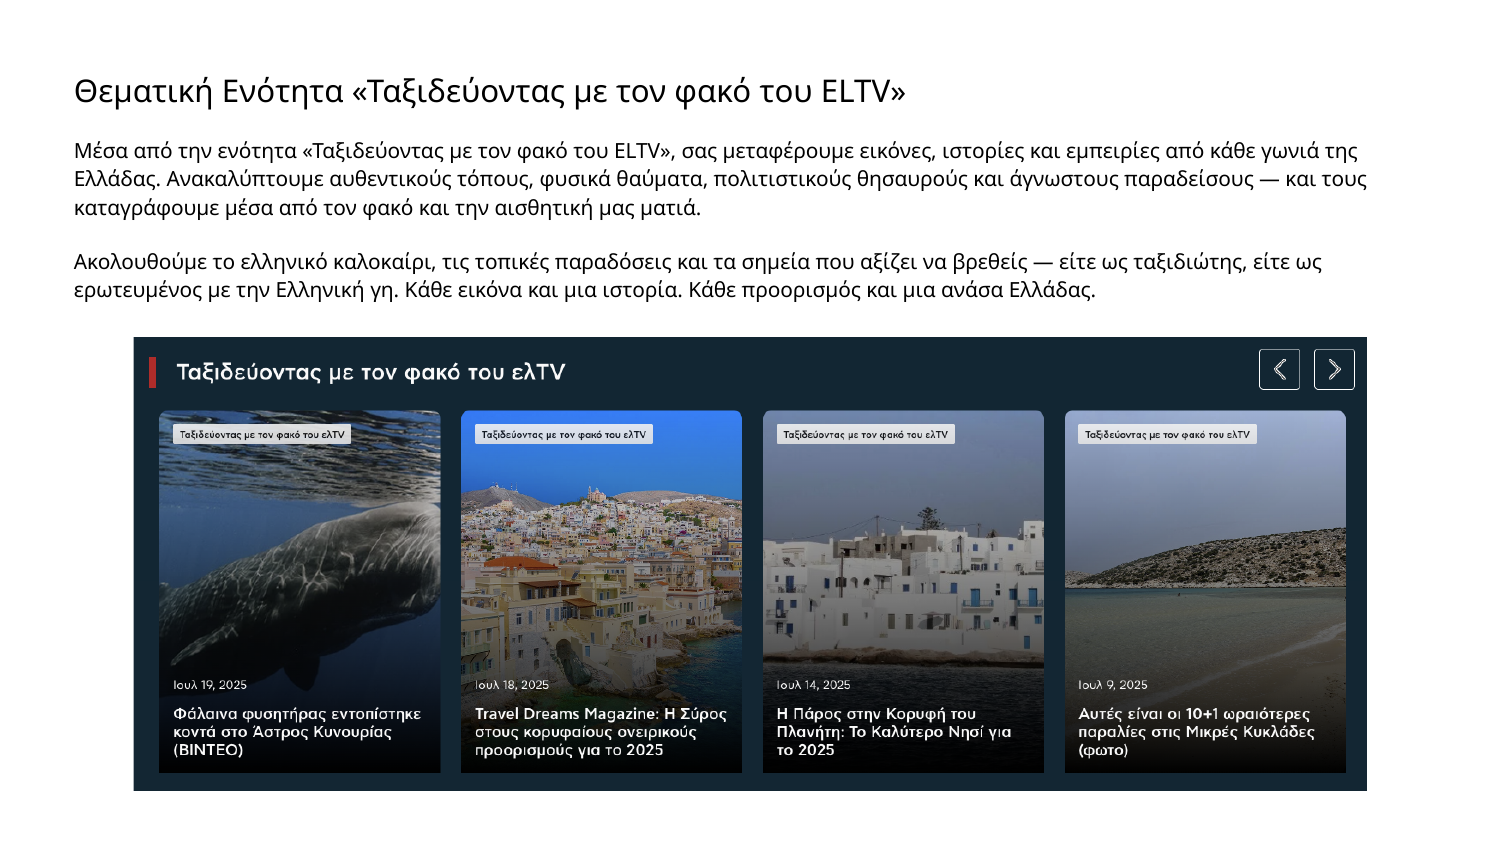

Θεματική Ενότητα «Ταξιδεύοντας με τον φακό του ELTV»
Μέσα από την ενότητα «Ταξιδεύοντας με τον φακό του ELTV», σας μεταφέρουμε εικόνες, ιστορίες και εμπειρίες από κάθε γωνιά της Ελλάδας. Ανακαλύπτουμε αυθεντικούς τόπους, φυσικά θαύματα, πολιτιστικούς θησαυρούς και άγνωστους παραδείσους — και τους καταγράφουμε μέσα από τον φακό και την αισθητική μας ματιά.
Ακολουθούμε το ελληνικό καλοκαίρι, τις τοπικές παραδόσεις και τα σημεία που αξίζει να βρεθείς — είτε ως ταξιδιώτης, είτε ως ερωτευμένος με την Ελληνική γη. Κάθε εικόνα και μια ιστορία. Κάθε προορισμός και μια ανάσα Ελλάδας.